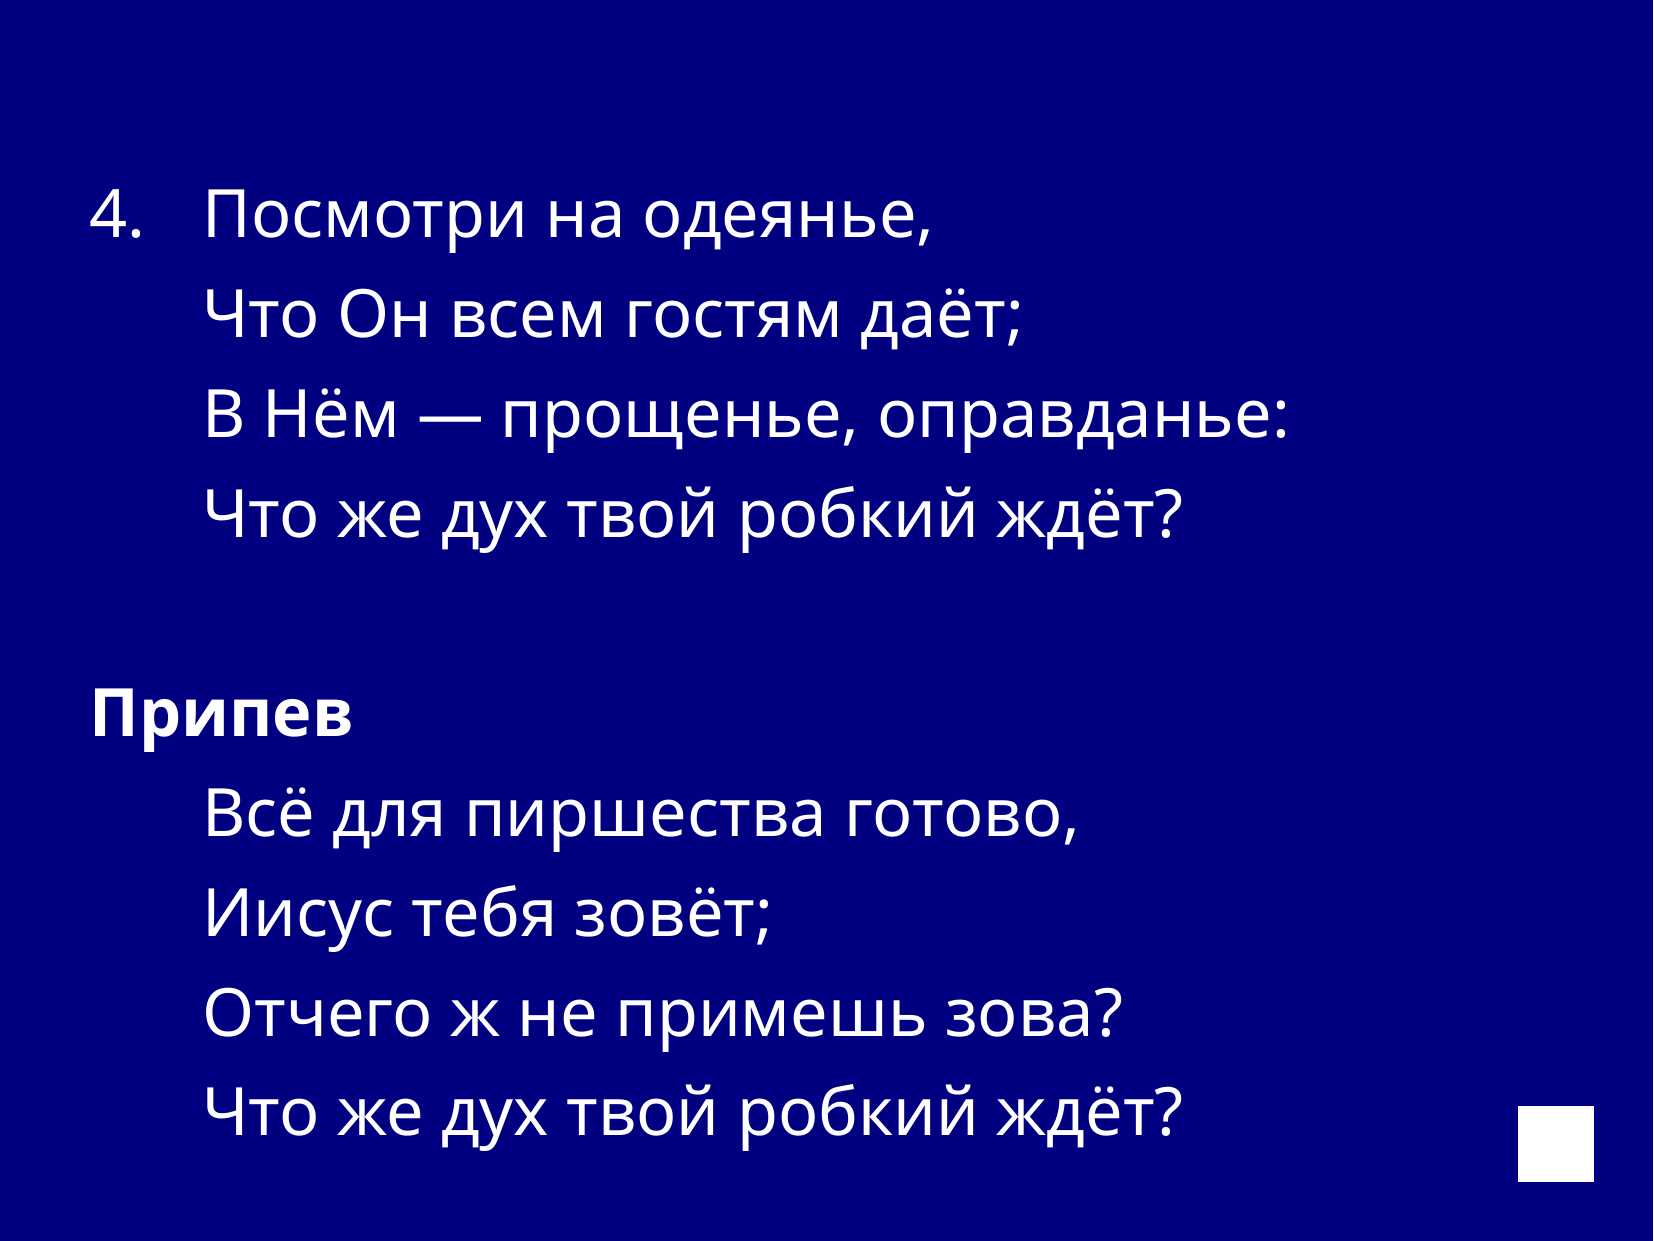

4.	Посмотри на одеянье,
	Что Он всем гостям даёт;
	В Нём ― прощенье, оправданье:
	Что же дух твой робкий ждёт?
Припев
	Всё для пиршества готово,
	Иисус тебя зовёт;
	Отчего ж не примешь зова?
	Что же дух твой робкий ждёт?